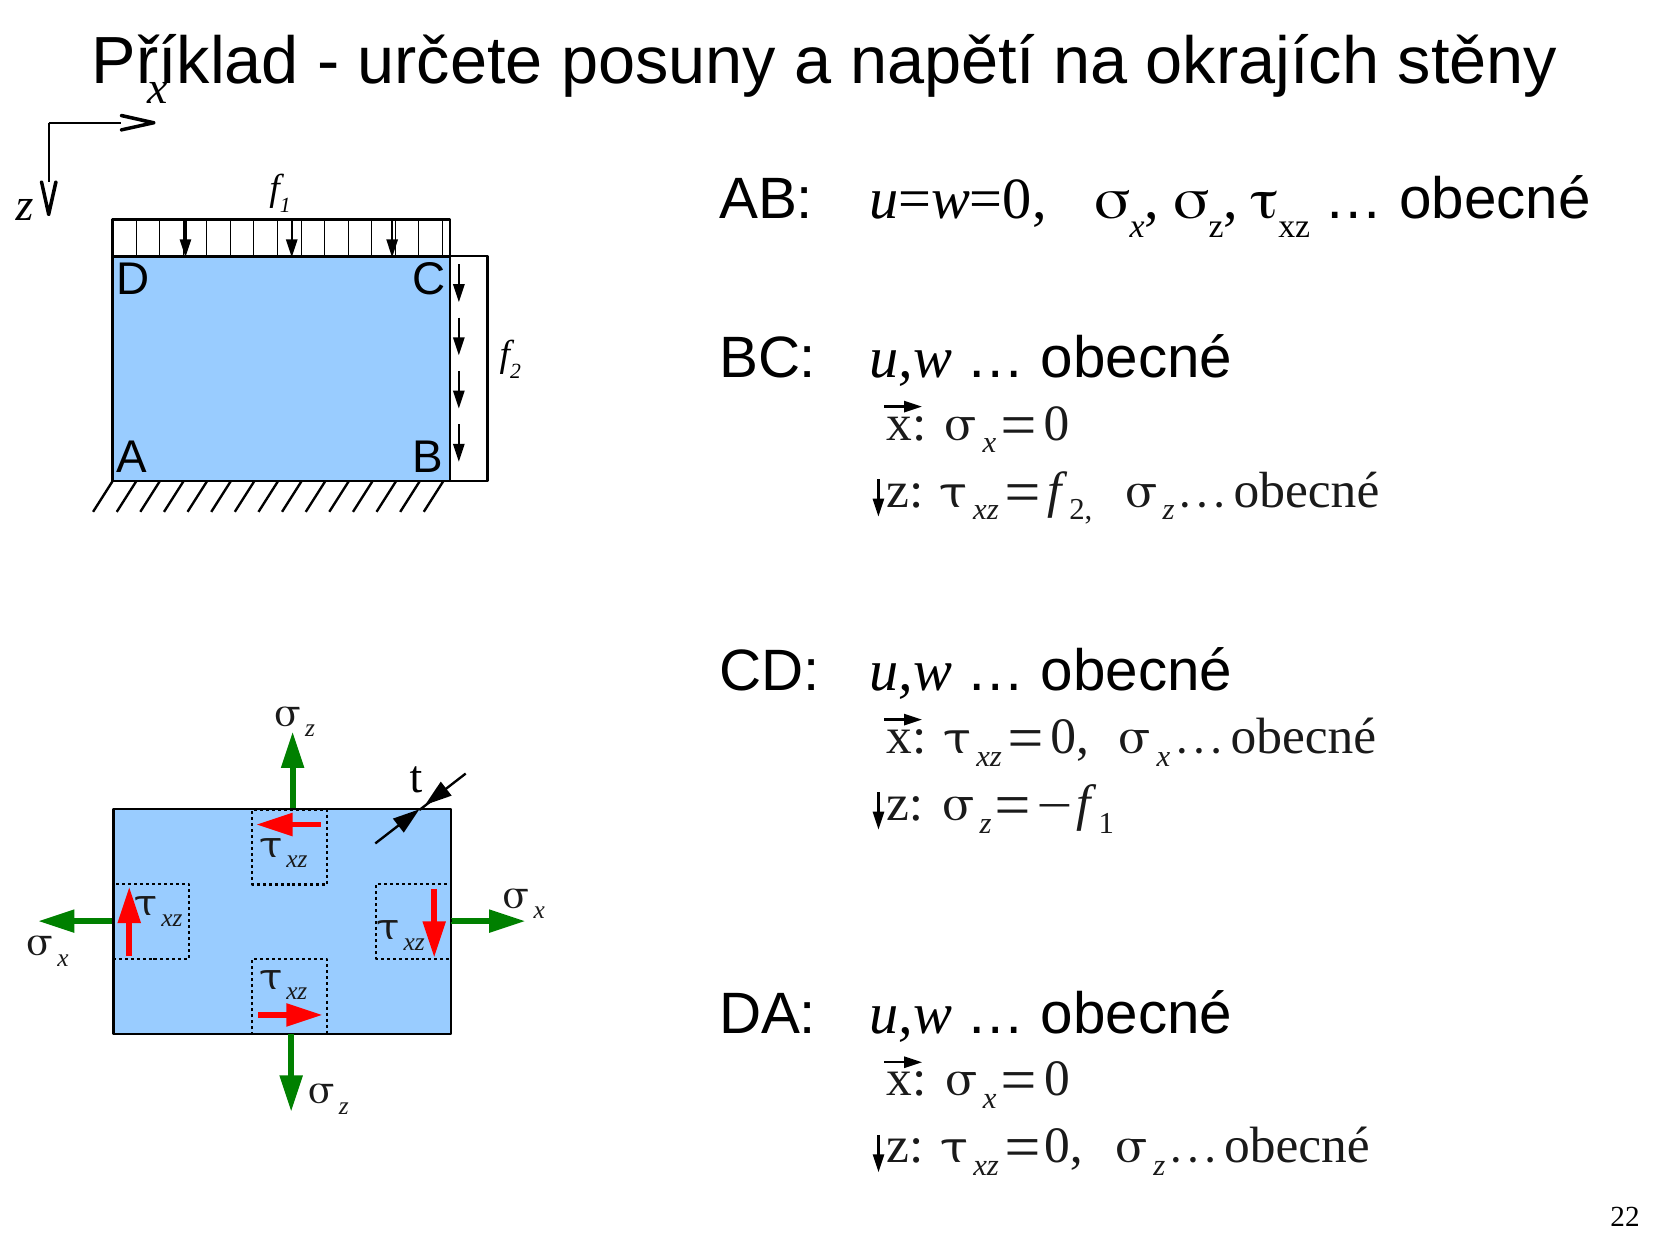

# Příklad - určete posuny a napětí na okrajích stěny
x
AB:	u=w=0, 	sx, sz, txz … obecné
f1
z
D
C
BC:	u,w … obecné
f2
A
B
CD:	u,w … obecné
t
DA:	u,w … obecné
22